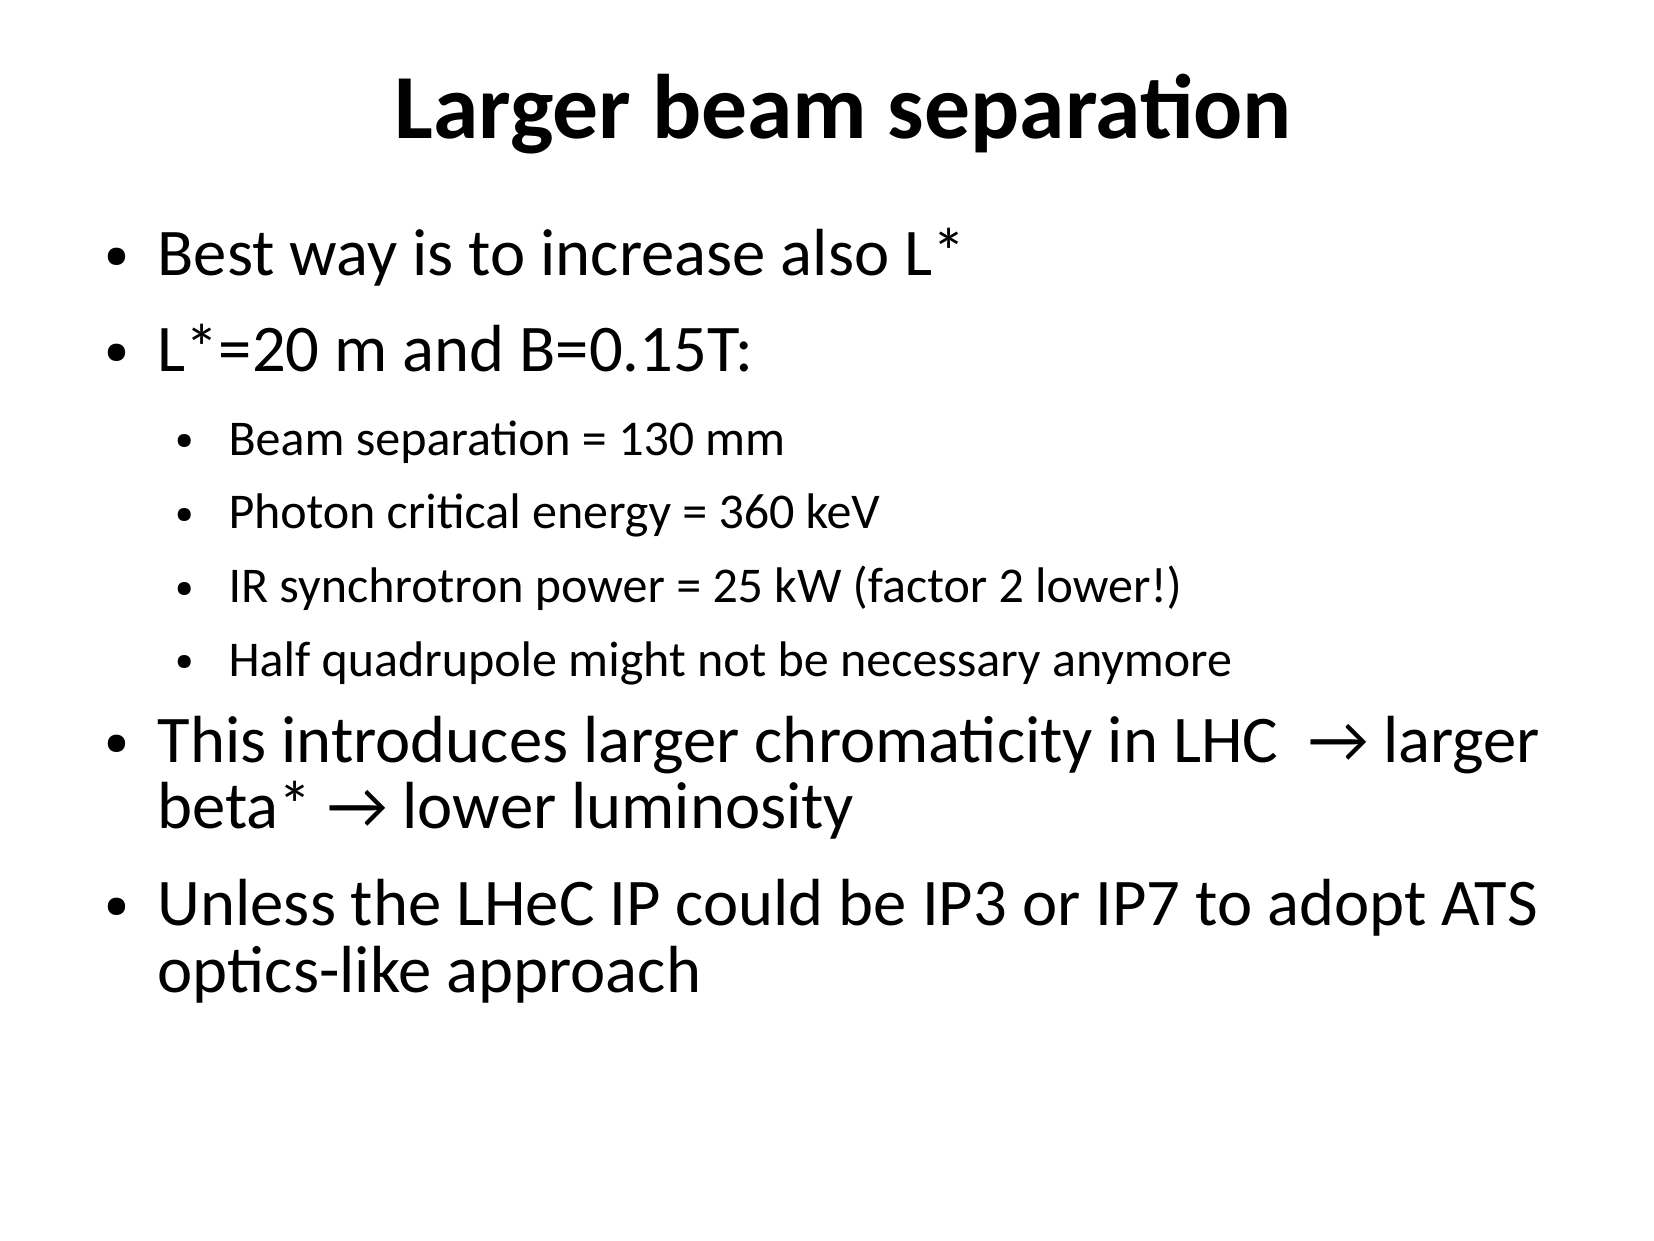

Larger beam separation
# Best way is to increase also L*
L*=20 m and B=0.15T:
Beam separation = 130 mm
Photon critical energy = 360 keV
IR synchrotron power = 25 kW (factor 2 lower!)
Half quadrupole might not be necessary anymore
This introduces larger chromaticity in LHC → larger beta* → lower luminosity
Unless the LHeC IP could be IP3 or IP7 to adopt ATS optics-like approach